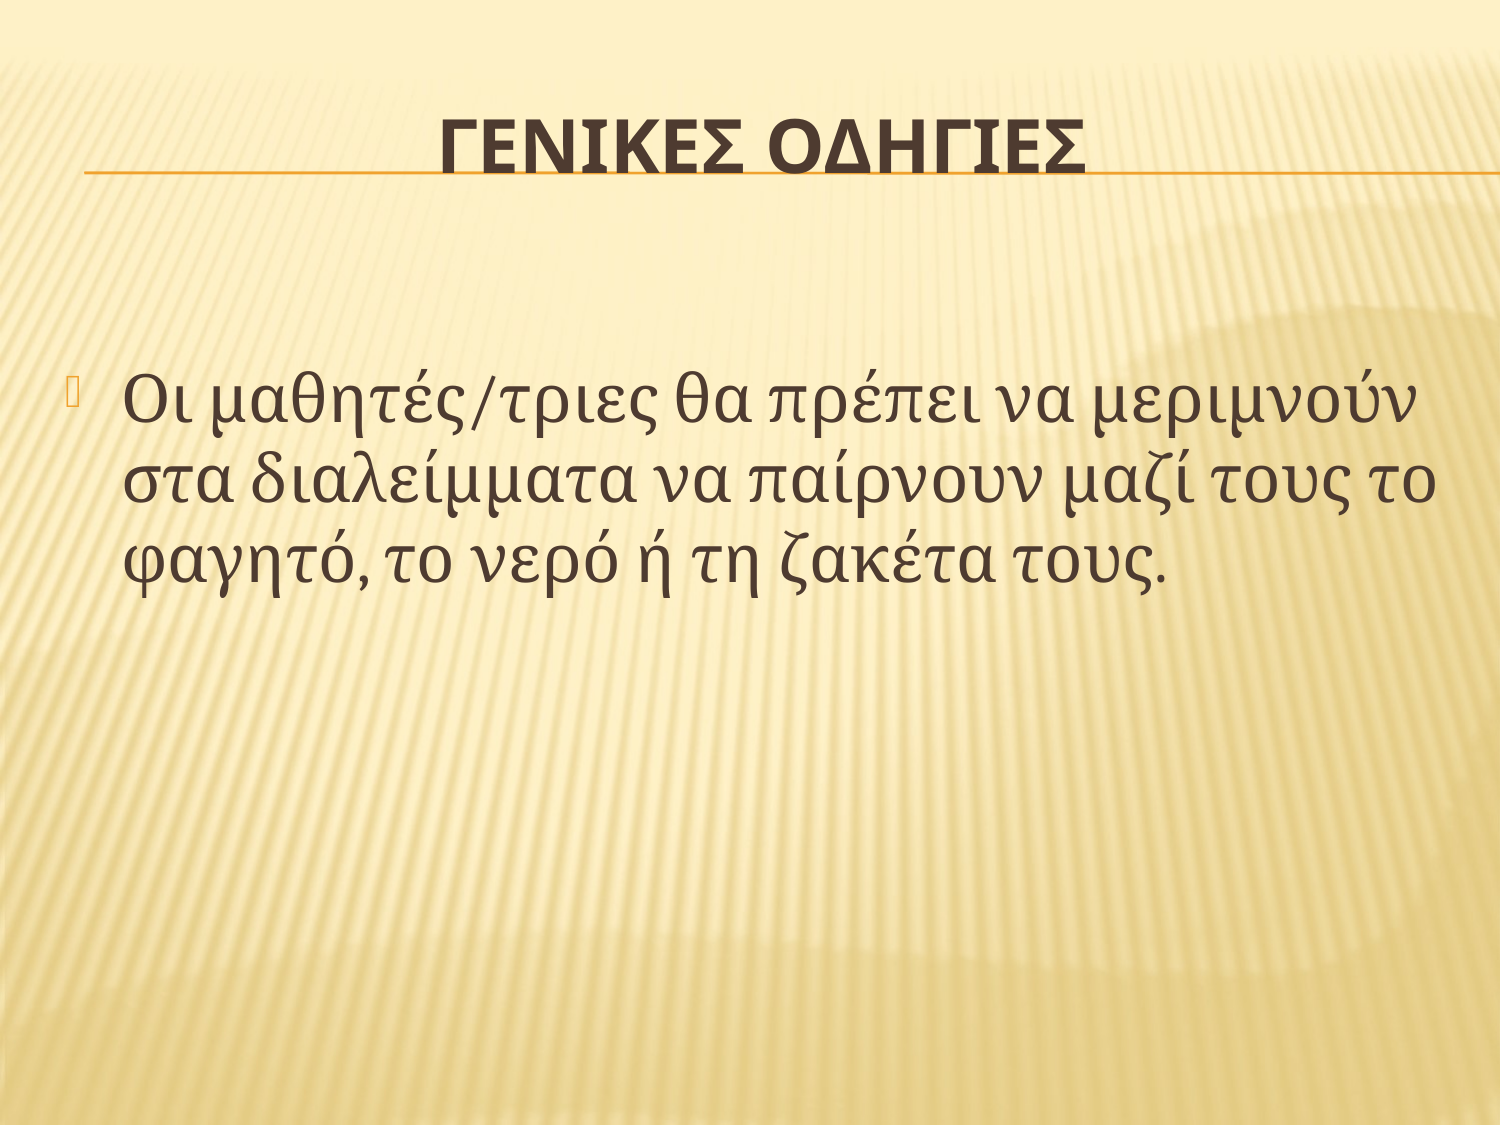

# Γενικεσ οδηγιεσ
Οι μαθητές/τριες θα πρέπει να μεριμνούν στα διαλείμματα να παίρνουν μαζί τους το φαγητό, το νερό ή τη ζακέτα τους.